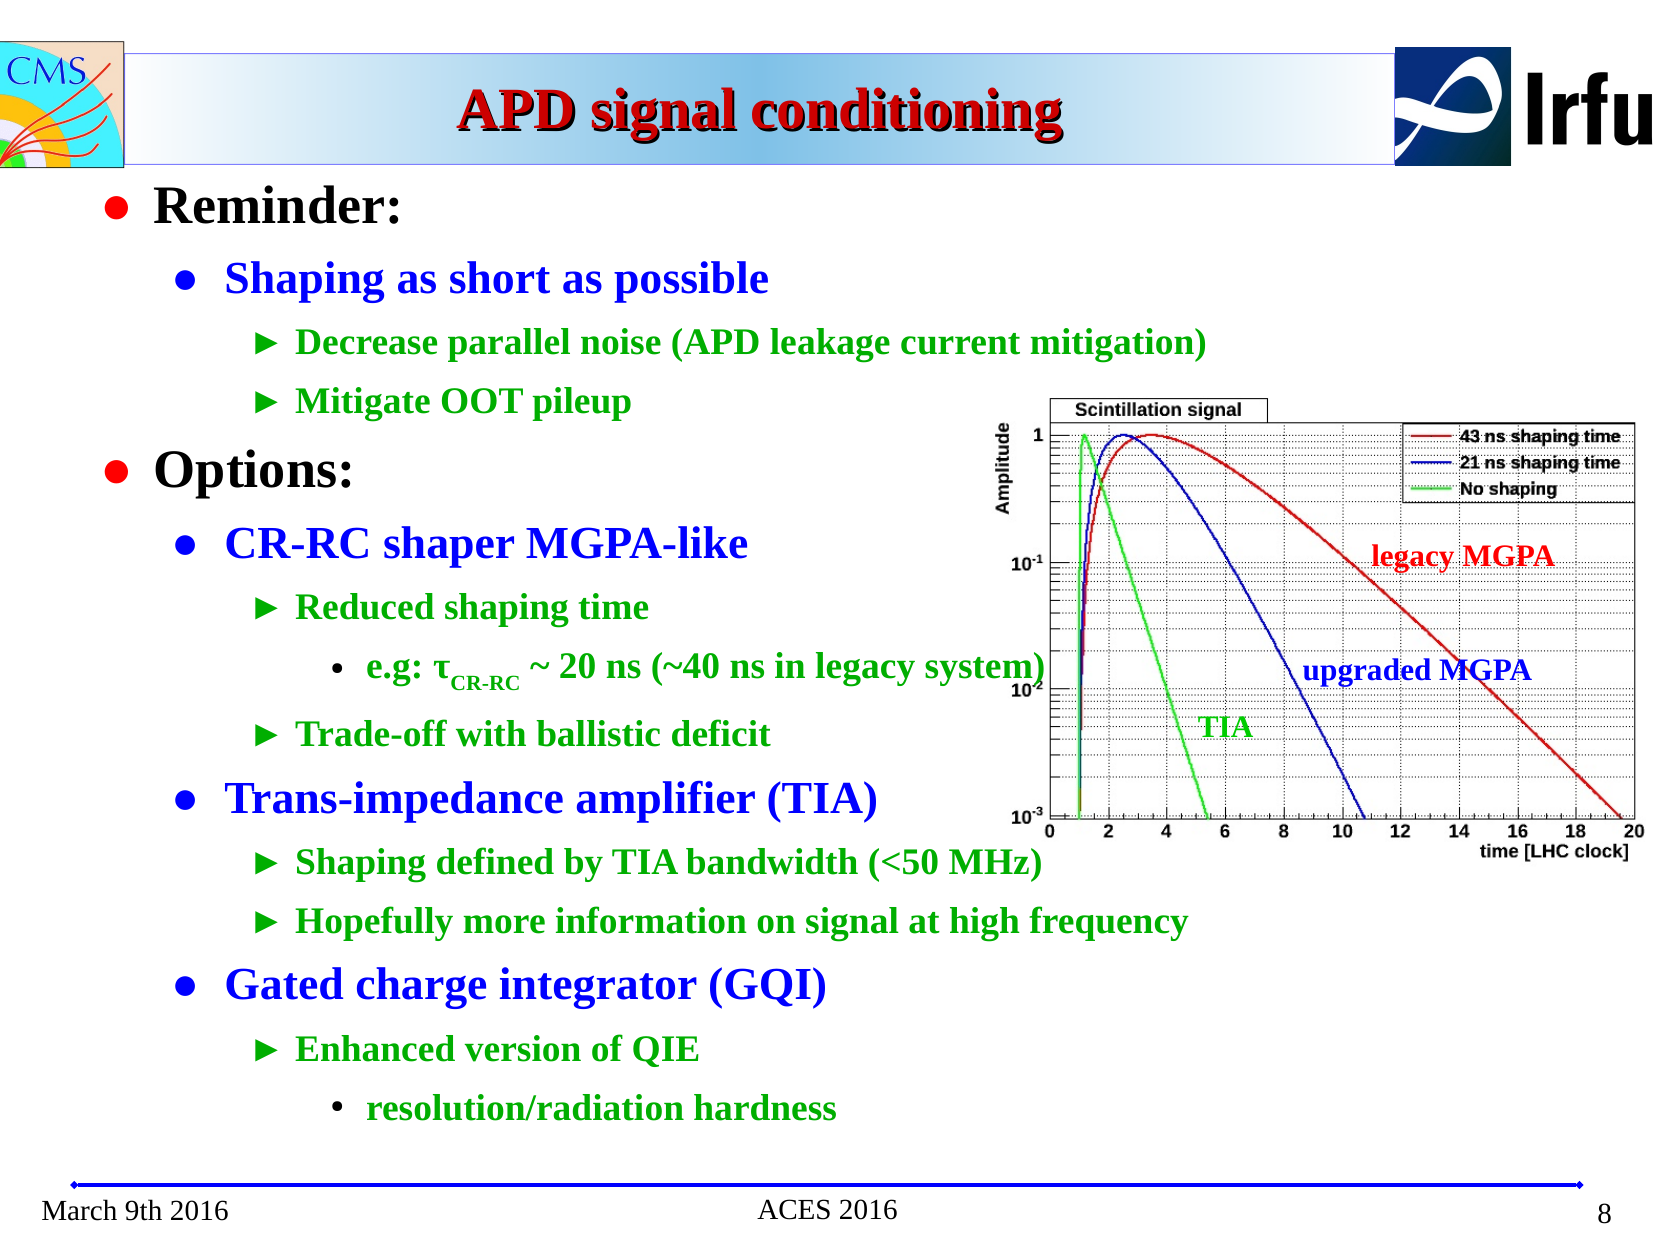

# APD signal conditioning
Reminder:
Shaping as short as possible
Decrease parallel noise (APD leakage current mitigation)
Mitigate OOT pileup
Options:
CR-RC shaper MGPA-like
Reduced shaping time
e.g: τCR-RC ~ 20 ns (~40 ns in legacy system)
Trade-off with ballistic deficit
Trans-impedance amplifier (TIA)
Shaping defined by TIA bandwidth (<50 MHz)
Hopefully more information on signal at high frequency
Gated charge integrator (GQI)
Enhanced version of QIE
resolution/radiation hardness
legacy MGPA
upgraded MGPA
TIA
ACES 2016
March 9th 2016
8